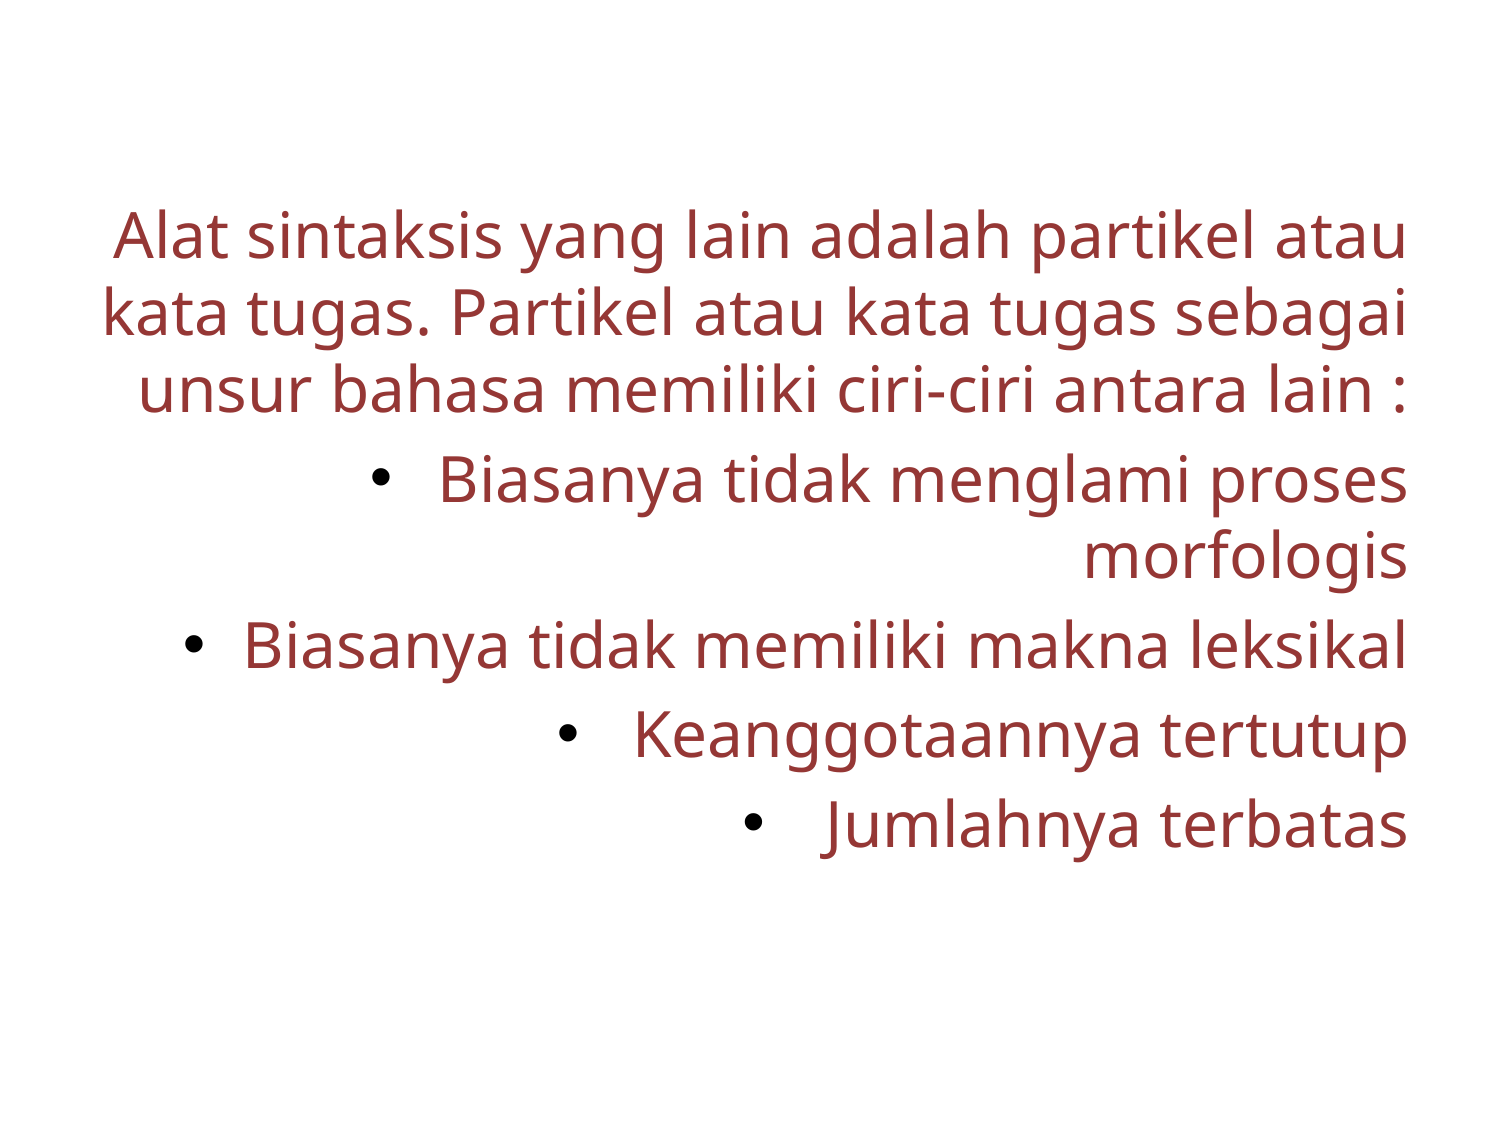

#
 Alat sintaksis yang lain adalah partikel atau kata tugas. Partikel atau kata tugas sebagai unsur bahasa memiliki ciri-ciri antara lain :
Biasanya tidak menglami proses morfologis
Biasanya tidak memiliki makna leksikal
Keanggotaannya tertutup
Jumlahnya terbatas